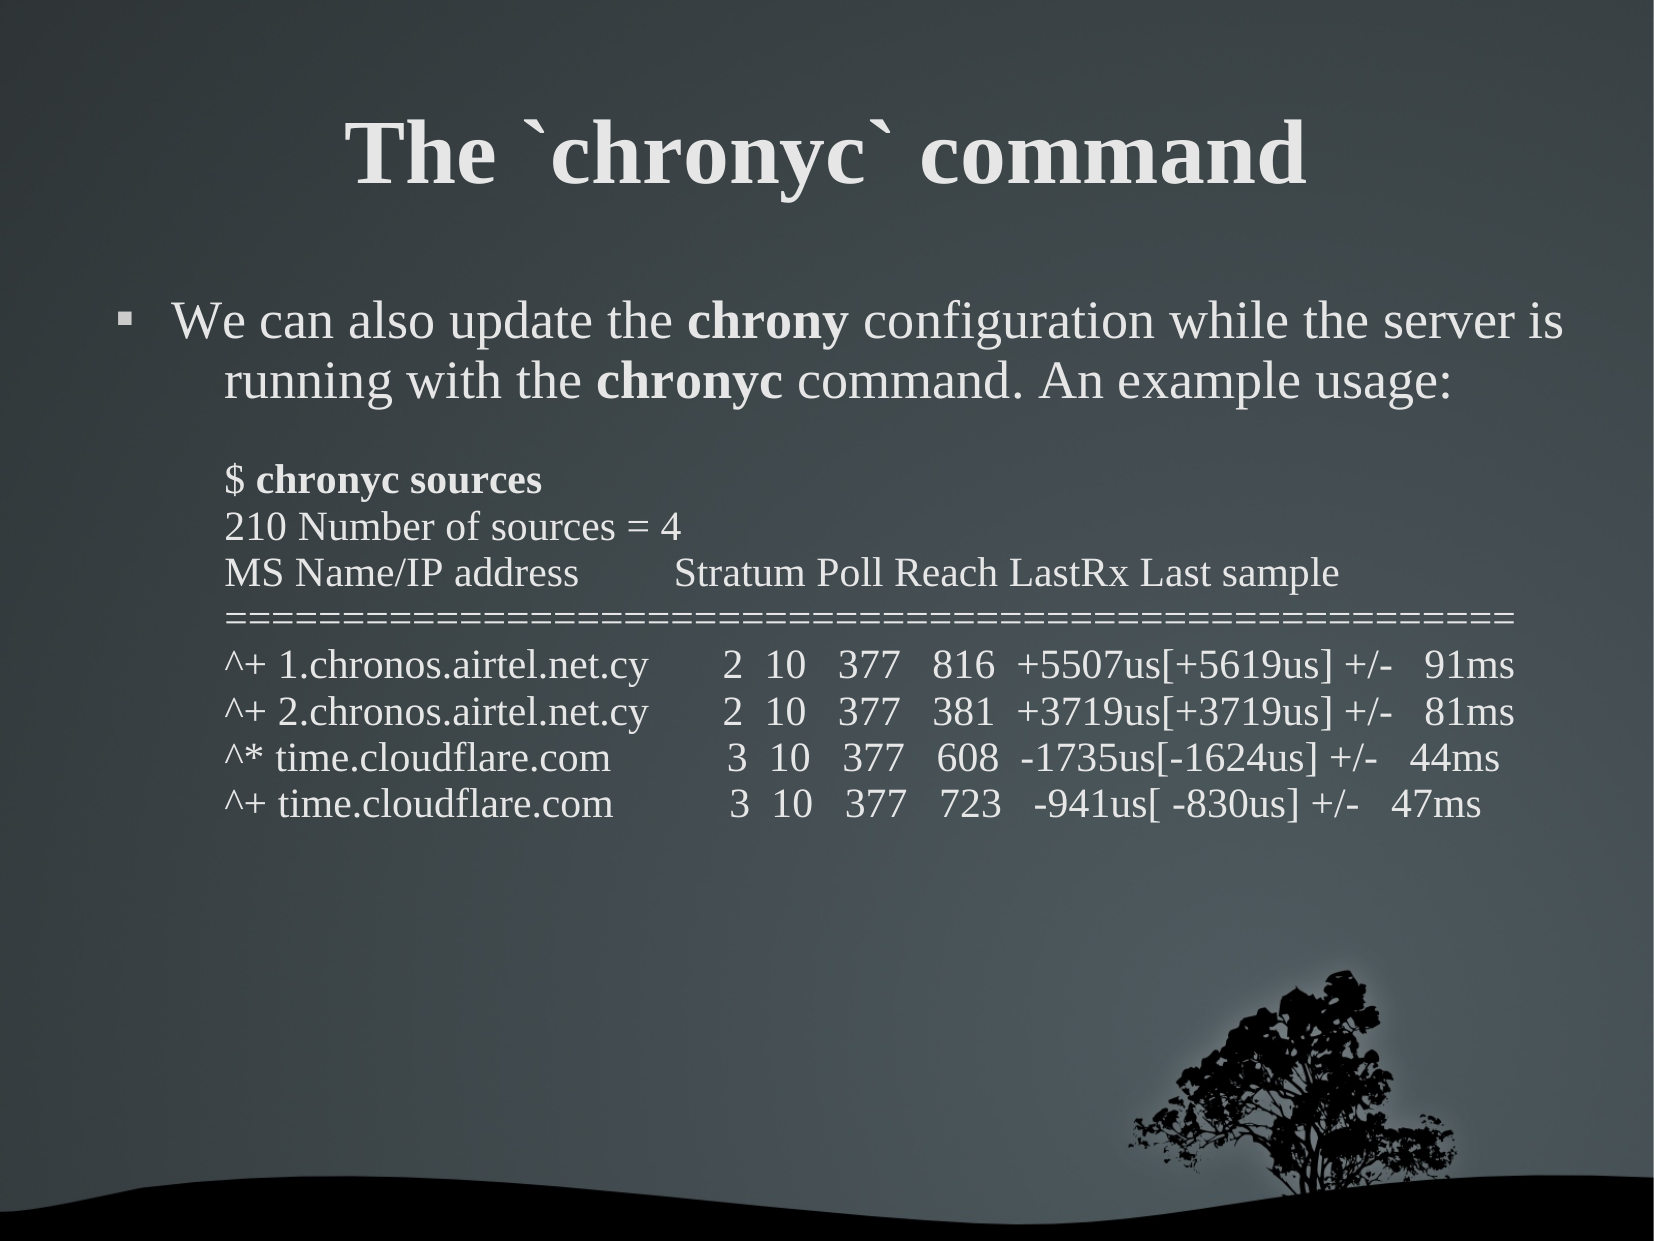

# The `chronyc` command
We can also update the chrony configuration while the server is running with the chronyc command. An example usage:
$ chronyc sources
210 Number of sources = 4
MS Name/IP address Stratum Poll Reach LastRx Last sample =======================================================
^+ 1.chronos.airtel.net.cy 2 10 377 816 +5507us[+5619us] +/- 91ms
^+ 2.chronos.airtel.net.cy 2 10 377 381 +3719us[+3719us] +/- 81ms
^* time.cloudflare.com 3 10 377 608 -1735us[-1624us] +/- 44ms
^+ time.cloudflare.com 3 10 377 723 -941us[ -830us] +/- 47ms